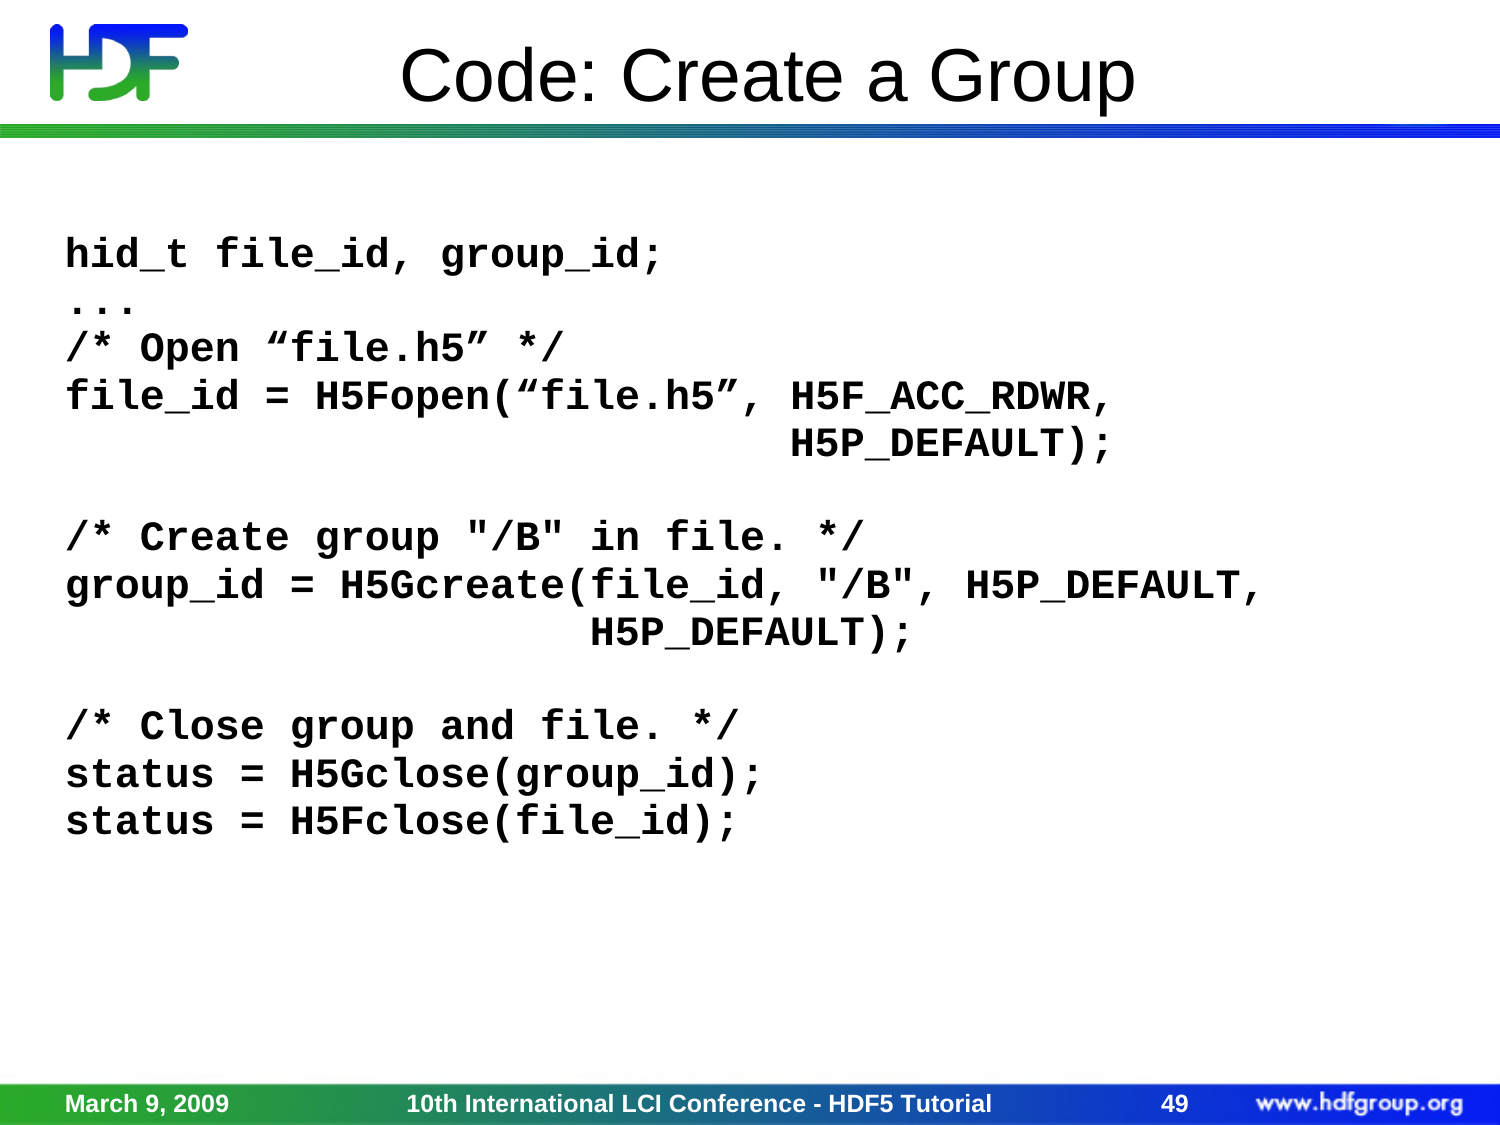

# Code: Create a Group
hid_t file_id, group_id;
...
/* Open “file.h5” */
file_id = H5Fopen(“file.h5”, H5F_ACC_RDWR,
			 H5P_DEFAULT);
/* Create group "/B" in file. */
group_id = H5Gcreate(file_id, "/B", H5P_DEFAULT, 			 H5P_DEFAULT);
/* Close group and file. */
status = H5Gclose(group_id);
status = H5Fclose(file_id);
March 9, 2009
10th International LCI Conference - HDF5 Tutorial